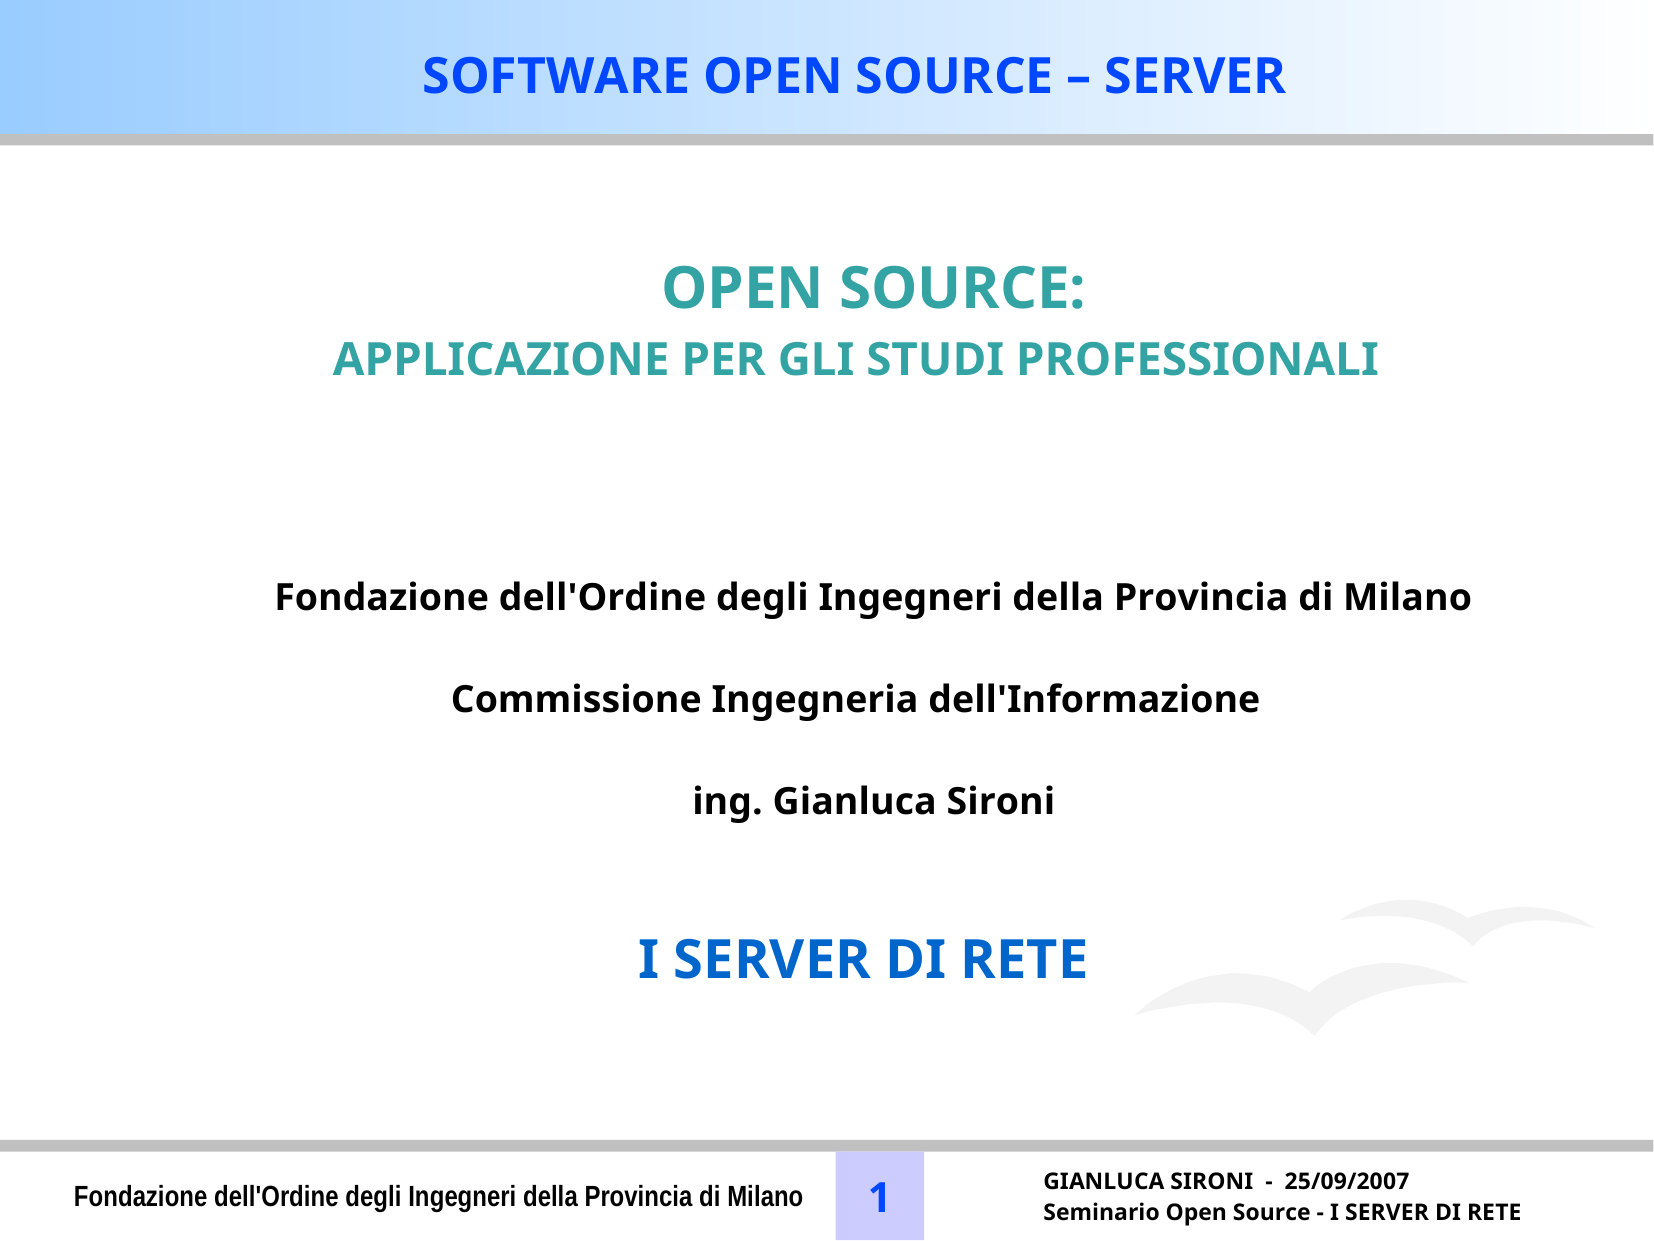

# SOFTWARE OPEN SOURCE – SERVER
OPEN SOURCE:
APPLICAZIONE PER GLI STUDI PROFESSIONALI
Fondazione dell'Ordine degli Ingegneri della Provincia di Milano
Commissione Ingegneria dell'Informazione
ing. Gianluca Sironi
 I SERVER DI RETE